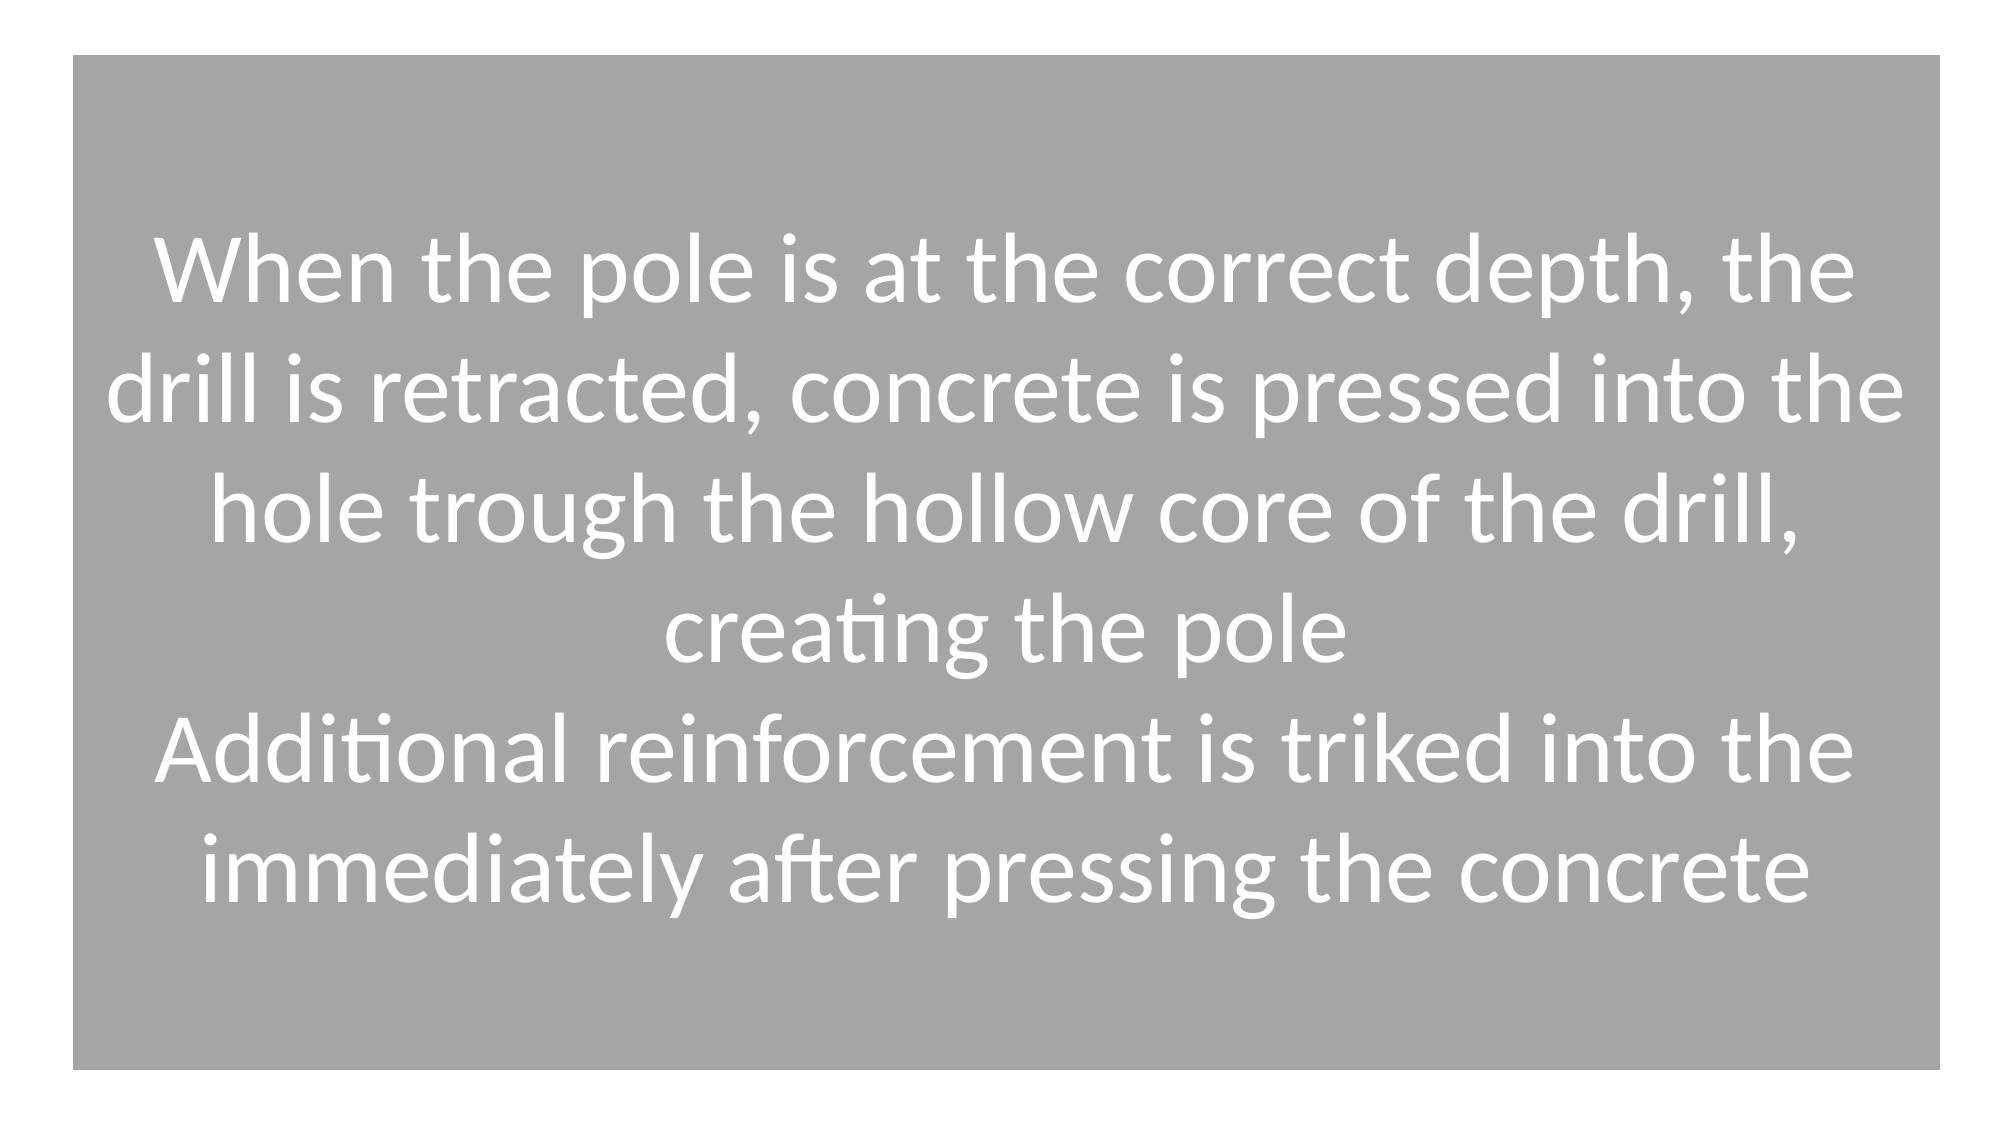

When the pole is at the correct depth, the drill is retracted, concrete is pressed into the hole trough the hollow core of the drill, creating the pole
Additional reinforcement is triked into the immediately after pressing the concrete